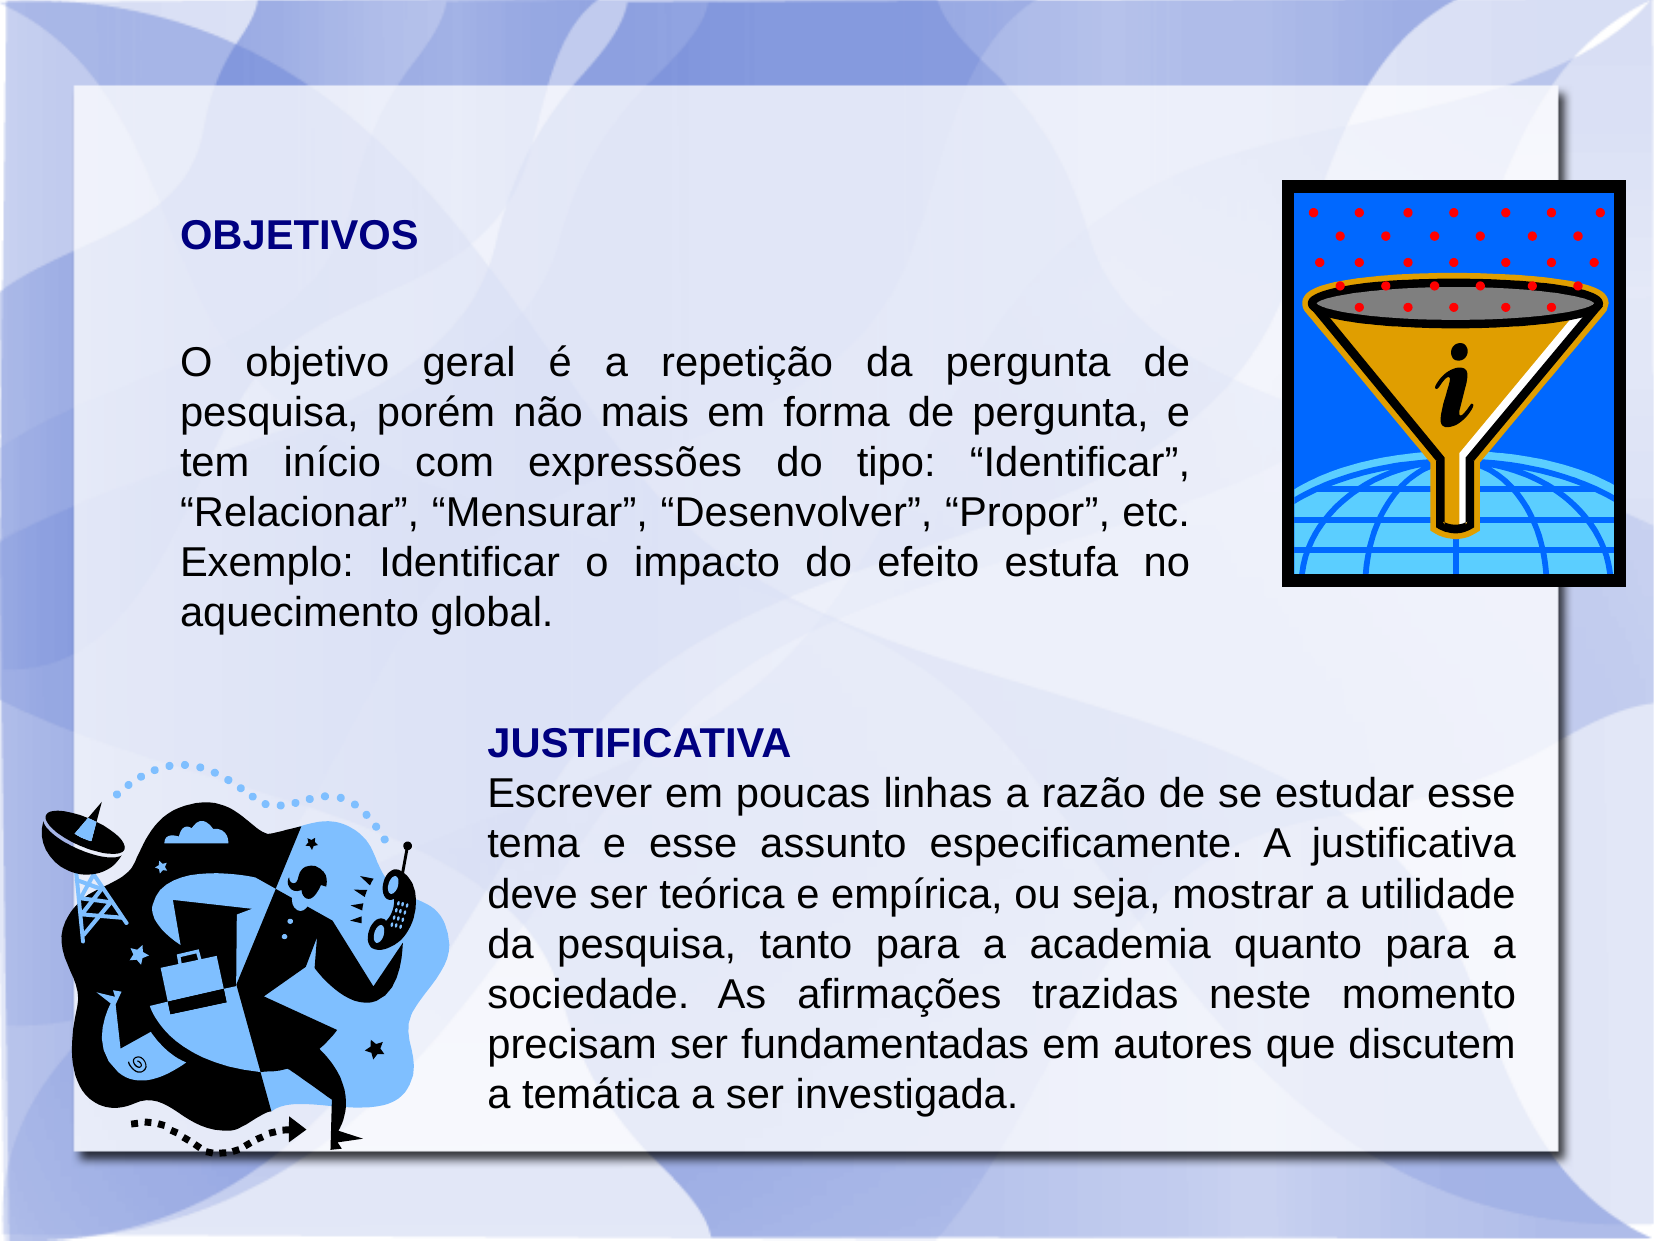

OBJETIVOS
O objetivo geral é a repetição da pergunta de pesquisa, porém não mais em forma de pergunta, e tem início com expressões do tipo: “Identificar”, “Relacionar”, “Mensurar”, “Desenvolver”, “Propor”, etc.
Exemplo: Identificar o impacto do efeito estufa no aquecimento global.
JUSTIFICATIVA
Escrever em poucas linhas a razão de se estudar esse tema e esse assunto especificamente. A justificativa deve ser teórica e empírica, ou seja, mostrar a utilidade da pesquisa, tanto para a academia quanto para a sociedade. As afirmações trazidas neste momento precisam ser fundamentadas em autores que discutem a temática a ser investigada.